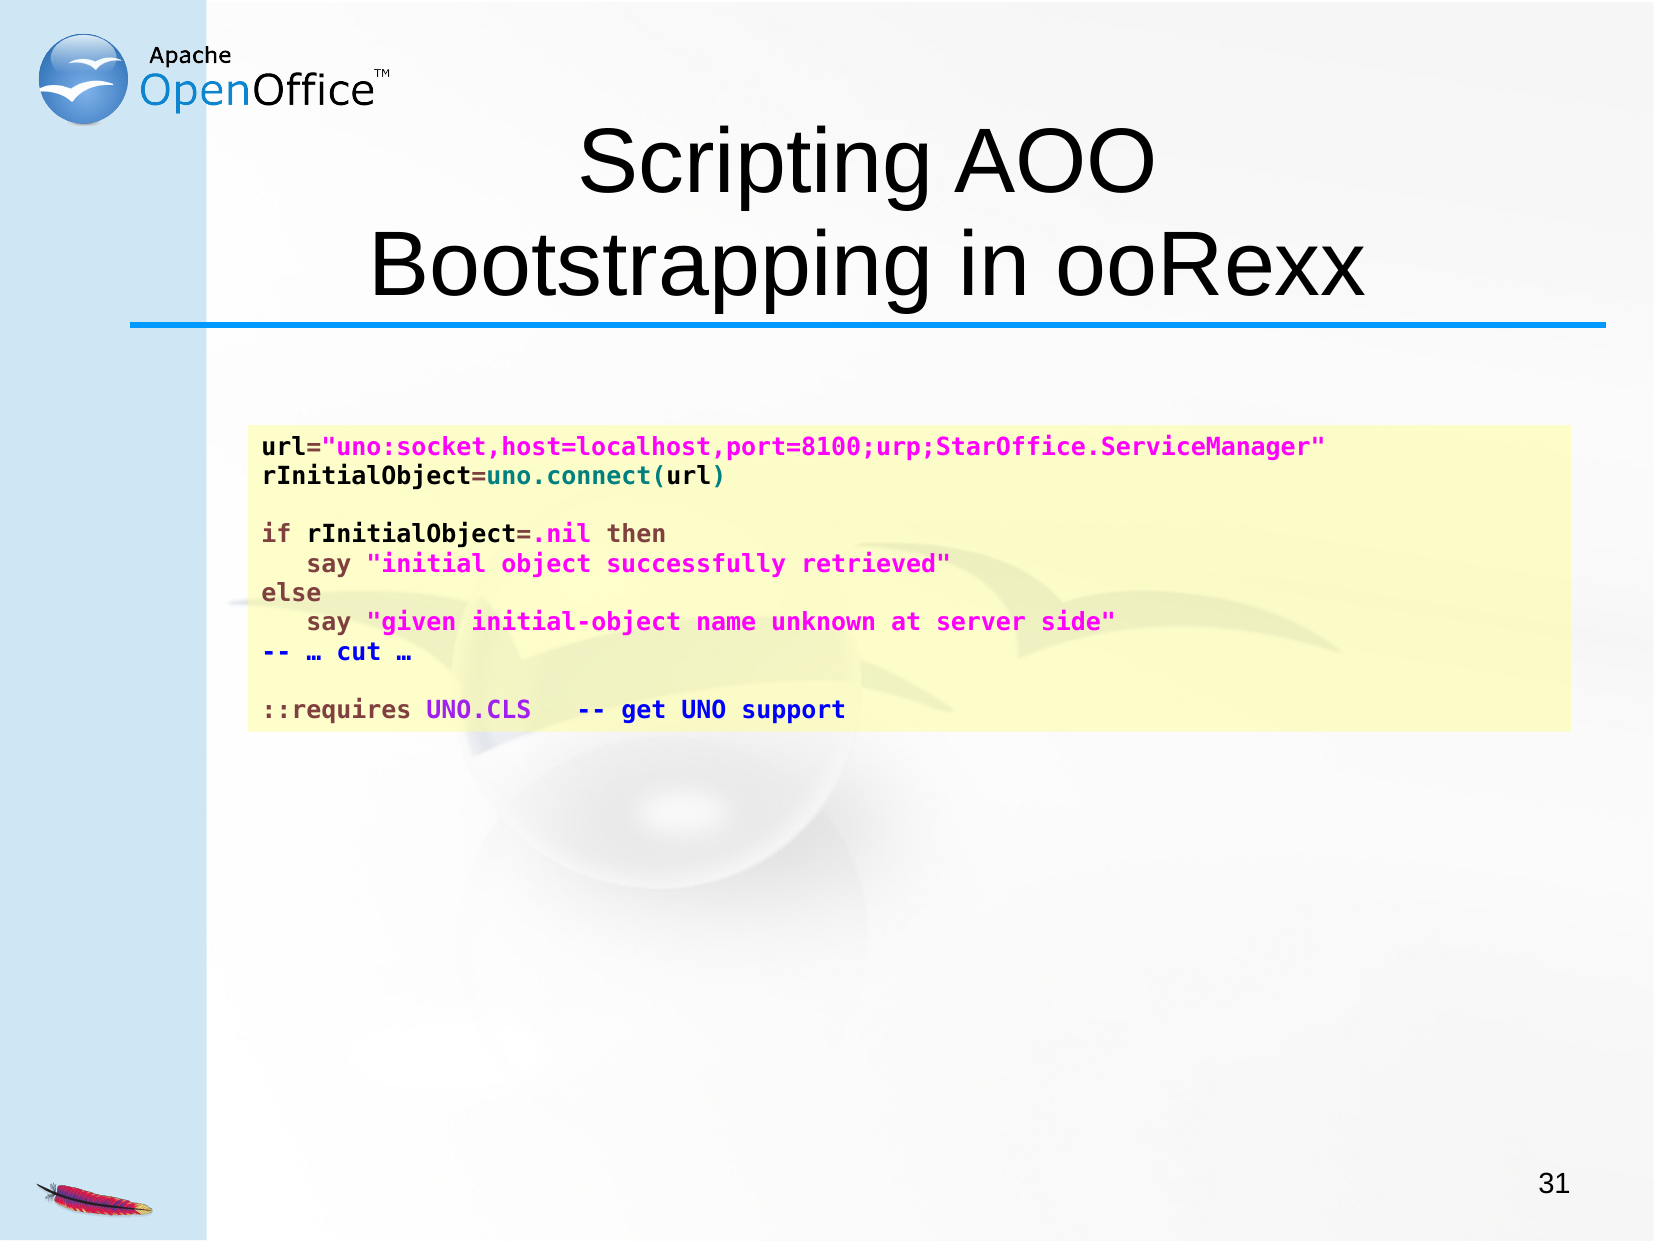

# Scripting AOO Bootstrapping in ooRexx
url="uno:socket,host=localhost,port=8100;urp;StarOffice.ServiceManager"
rInitialObject=uno.connect(url)
if rInitialObject=.nil then
 say "initial object successfully retrieved"
else
 say "given initial-object name unknown at server side"
-- … cut …
::requires UNO.CLS -- get UNO support
31